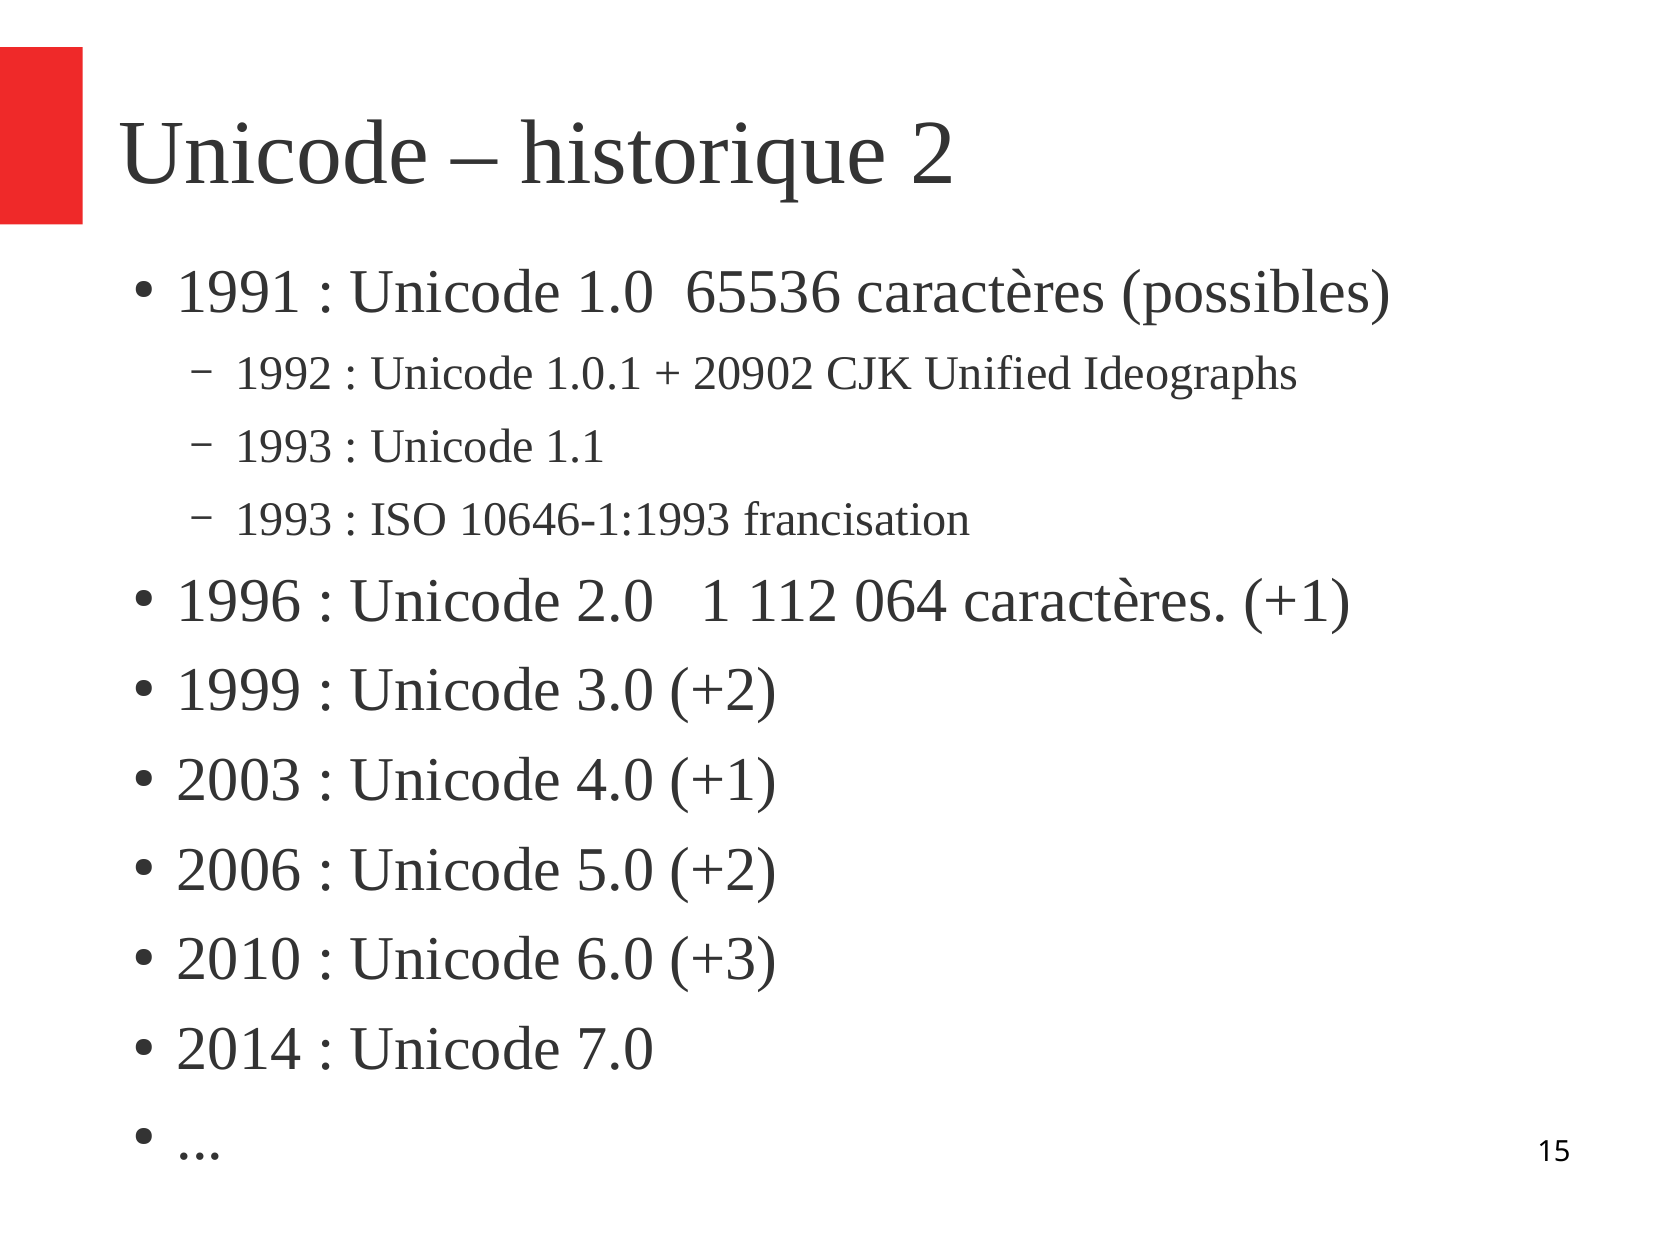

# Unicode – historique 2
1991 : Unicode 1.0 65536 caractères (possibles)
1992 : Unicode 1.0.1 + 20902 CJK Unified Ideographs
1993 : Unicode 1.1
1993 : ISO 10646-1:1993 francisation
1996 : Unicode 2.0 1 112 064 caractères. (+1)
1999 : Unicode 3.0 (+2)
2003 : Unicode 4.0 (+1)
2006 : Unicode 5.0 (+2)
2010 : Unicode 6.0 (+3)
2014 : Unicode 7.0
...
15